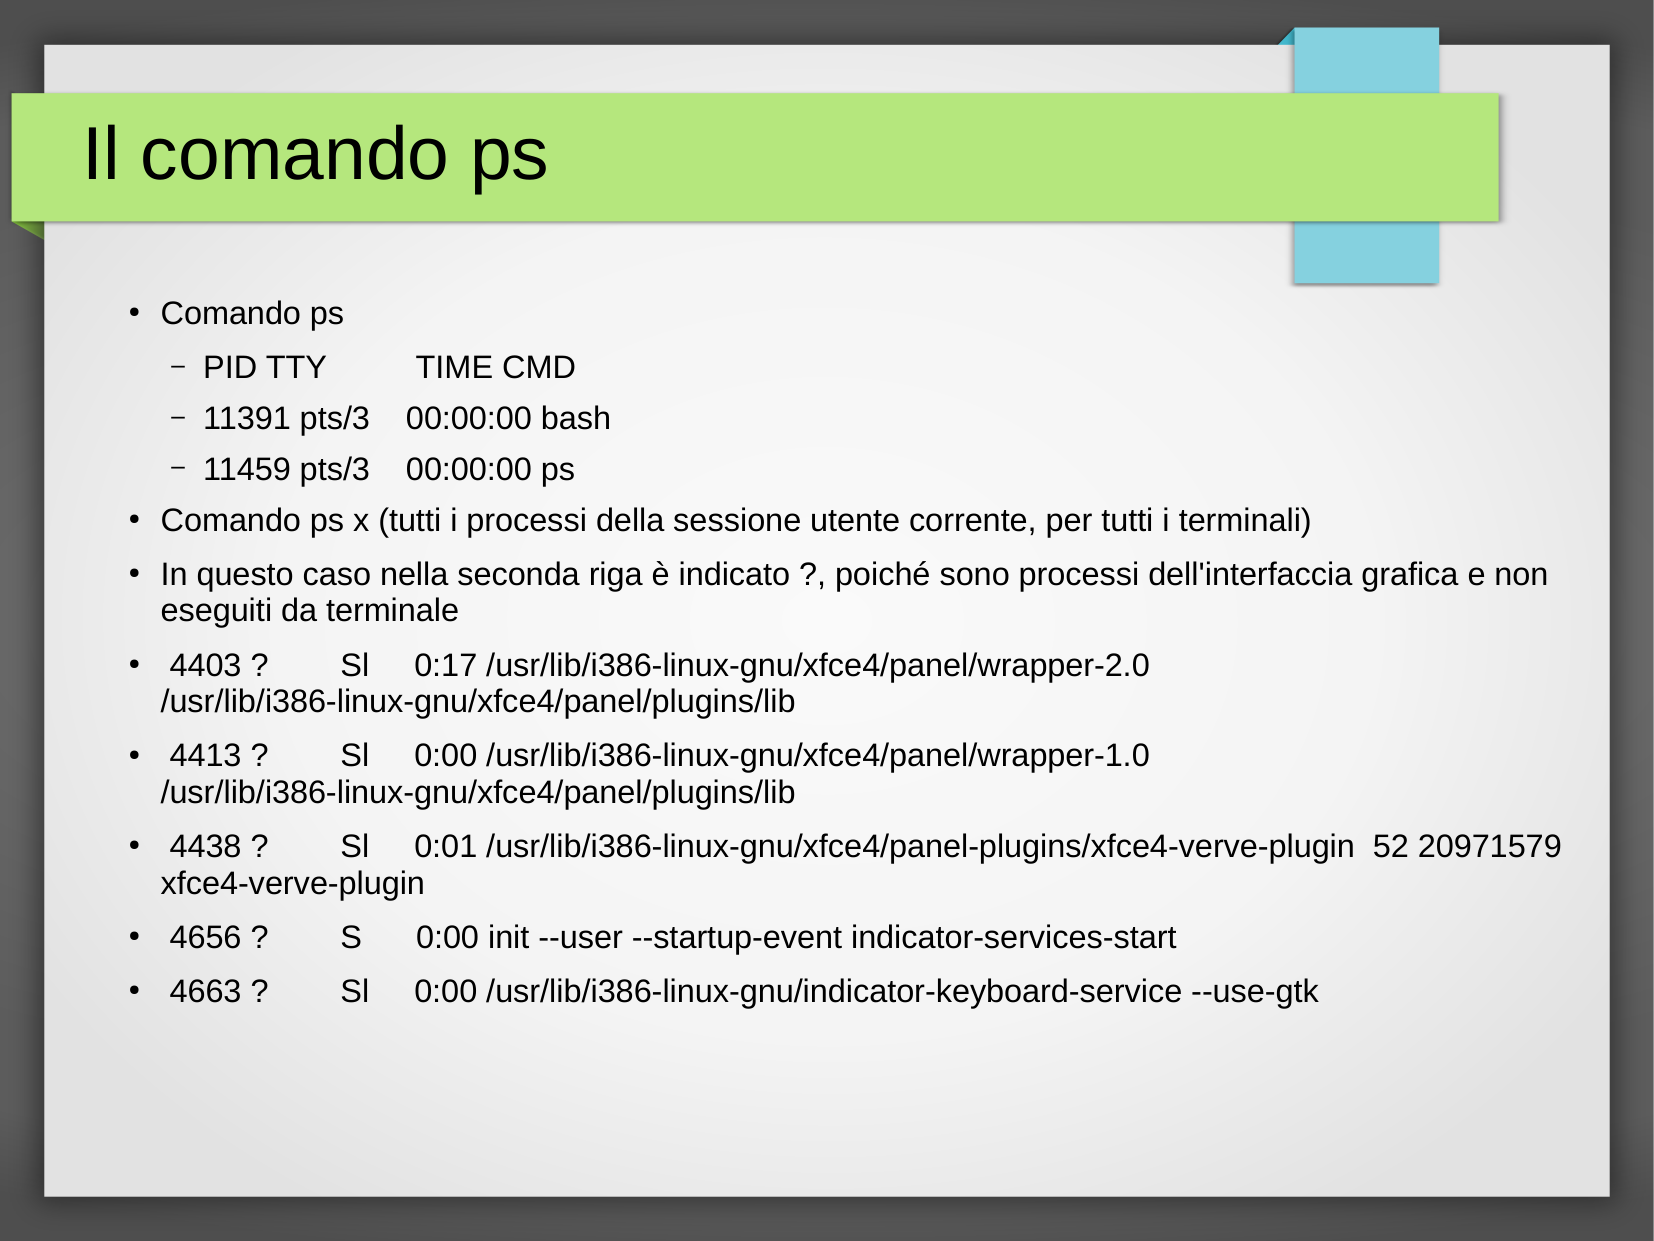

# Il comando ps
Comando ps
PID TTY TIME CMD
11391 pts/3 00:00:00 bash
11459 pts/3 00:00:00 ps
Comando ps x (tutti i processi della sessione utente corrente, per tutti i terminali)
In questo caso nella seconda riga è indicato ?, poiché sono processi dell'interfaccia grafica e non eseguiti da terminale
 4403 ? Sl 0:17 /usr/lib/i386-linux-gnu/xfce4/panel/wrapper-2.0 /usr/lib/i386-linux-gnu/xfce4/panel/plugins/lib
 4413 ? Sl 0:00 /usr/lib/i386-linux-gnu/xfce4/panel/wrapper-1.0 /usr/lib/i386-linux-gnu/xfce4/panel/plugins/lib
 4438 ? Sl 0:01 /usr/lib/i386-linux-gnu/xfce4/panel-plugins/xfce4-verve-plugin 52 20971579 xfce4-verve-plugin
 4656 ? S 0:00 init --user --startup-event indicator-services-start
 4663 ? Sl 0:00 /usr/lib/i386-linux-gnu/indicator-keyboard-service --use-gtk